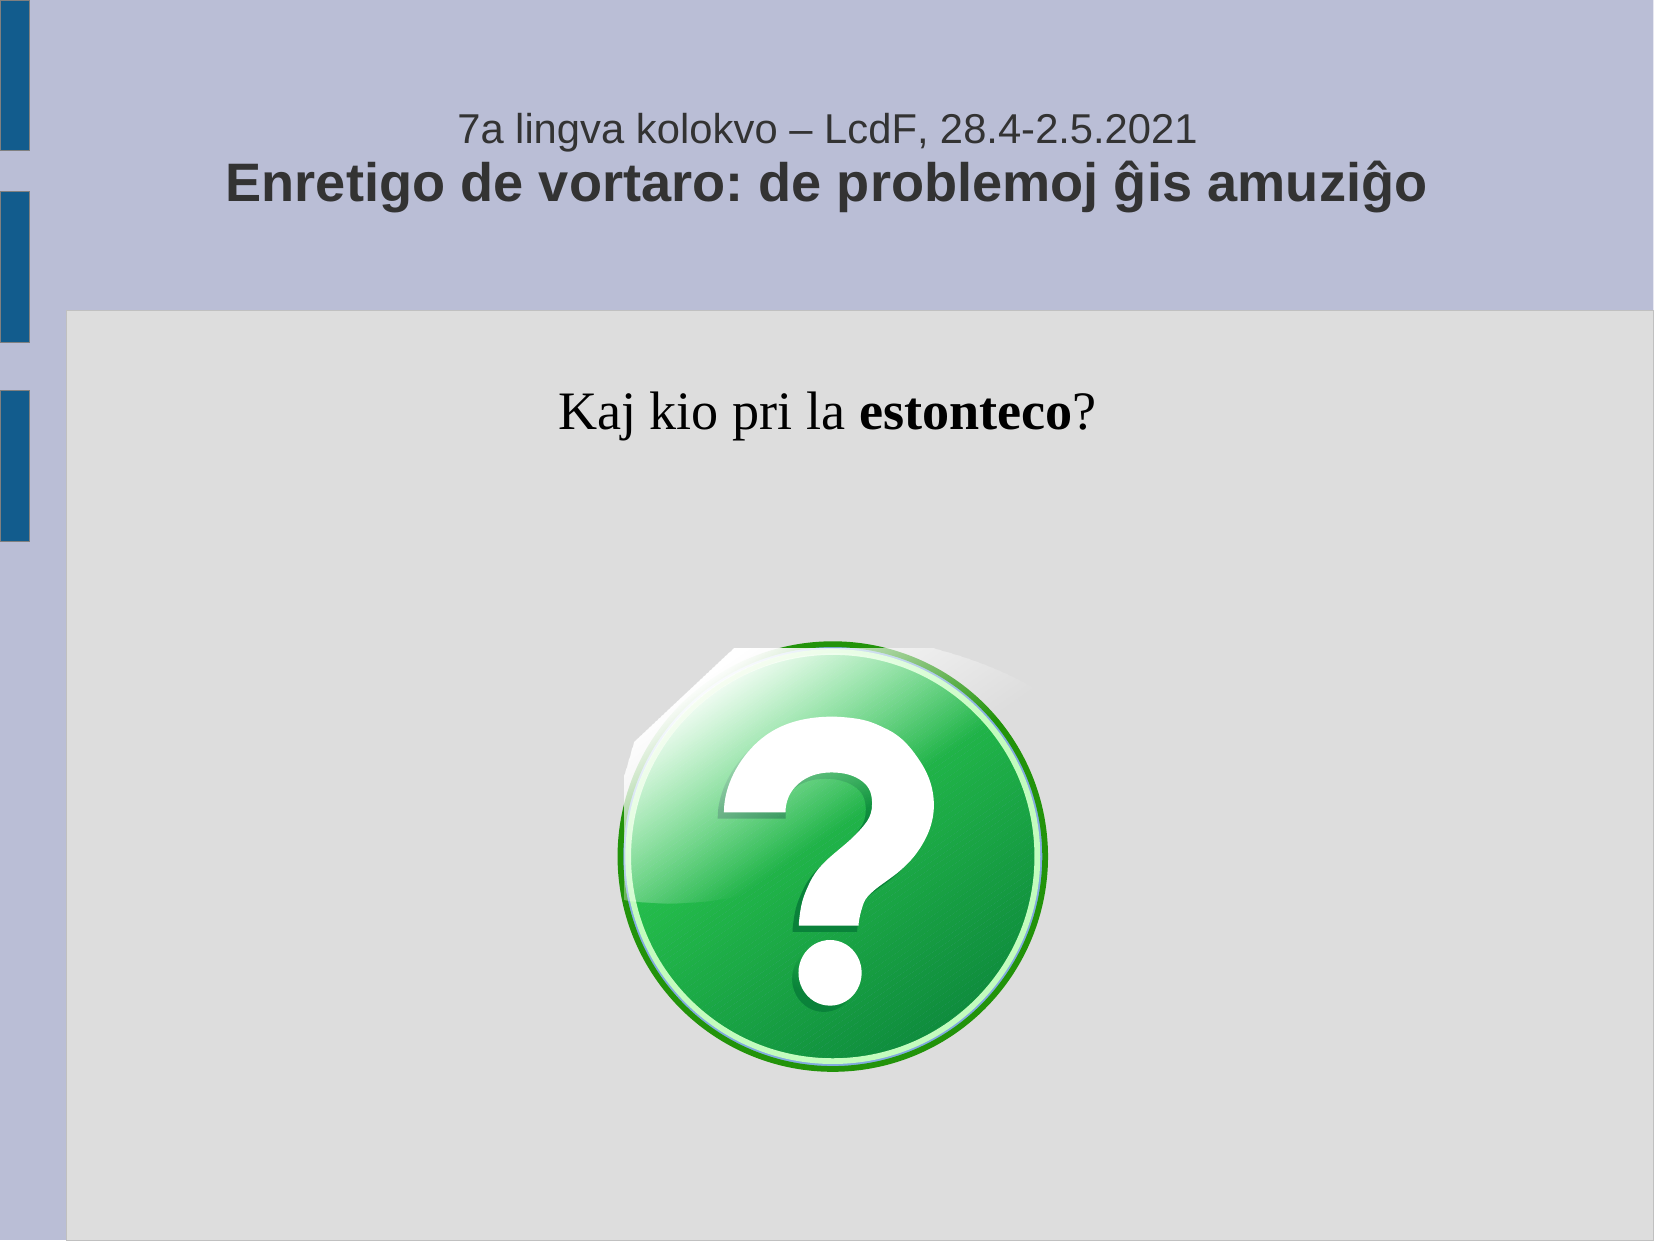

# 7a lingva kolokvo – LcdF, 28.4-2.5.2021 Enretigo de vortaro: de problemoj ĝis amuziĝo
Kaj kio pri la estonteco?